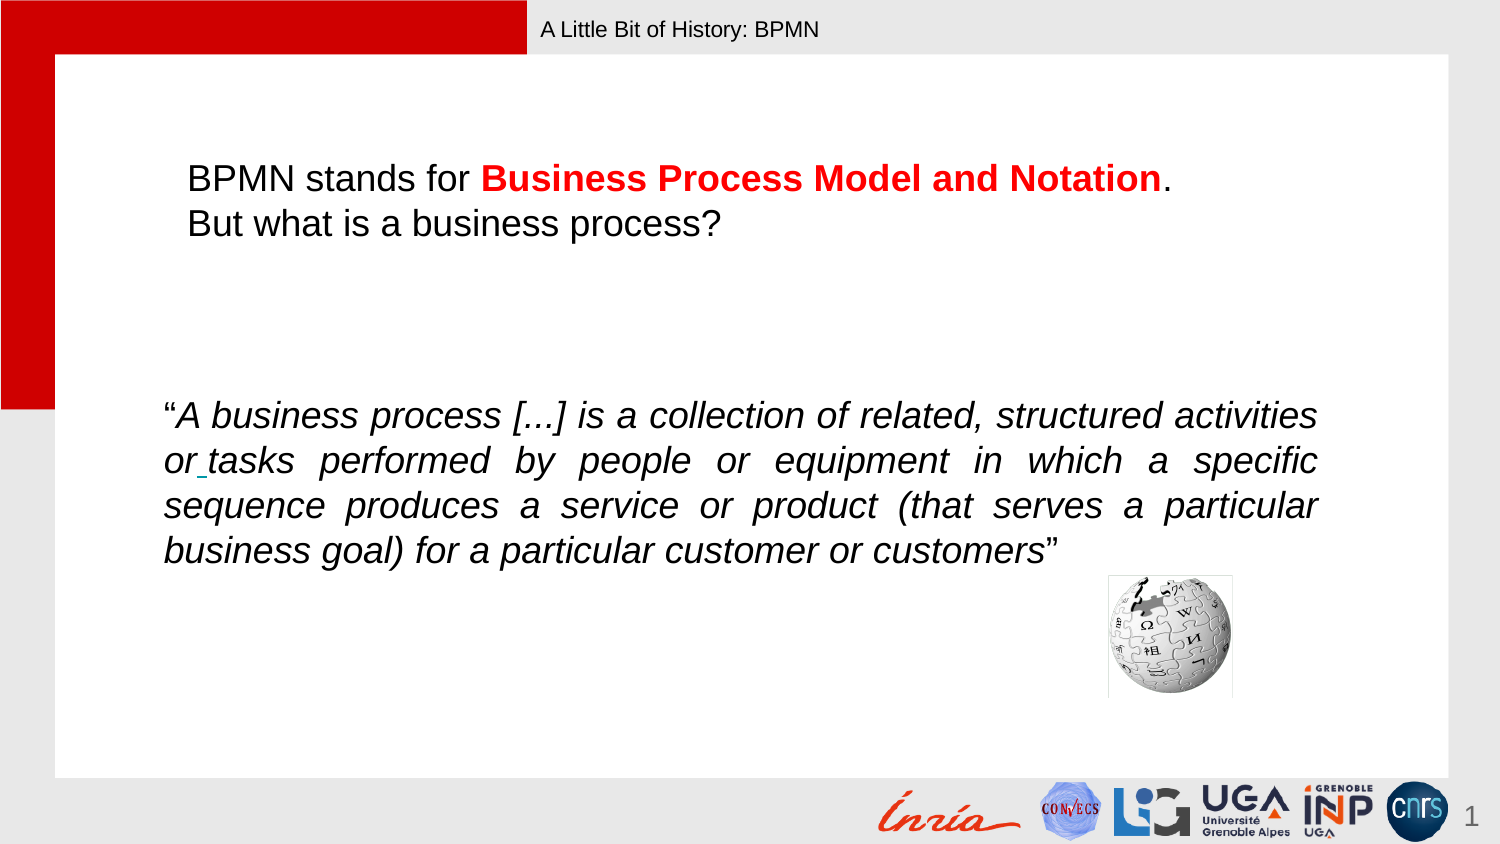

# A Little Bit of History: BPMN
BPMN stands for Business Process Model and Notation.
But what is a business process?
“A business process [...] is a collection of related, structured activities or tasks performed by people or equipment in which a specific sequence produces a service or product (that serves a particular business goal) for a particular customer or customers”
1